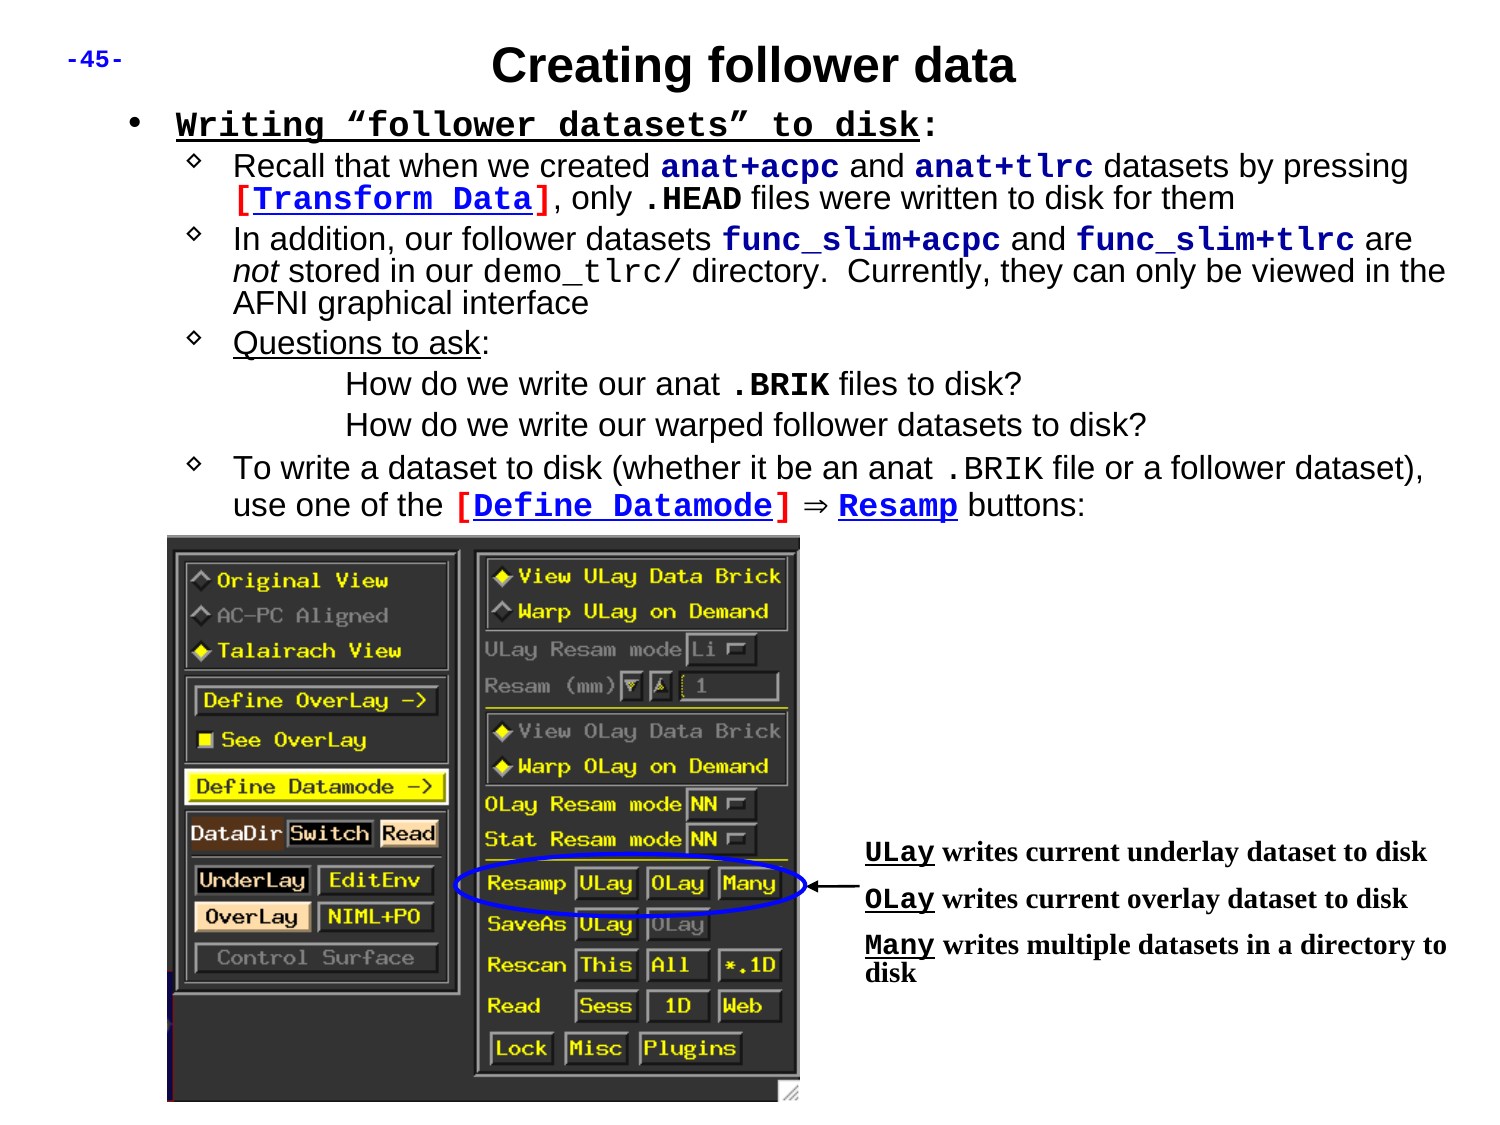

Creating follower data
Writing “follower datasets” to disk:
Recall that when we created anat+acpc and anat+tlrc datasets by pressing [Transform Data], only .HEAD files were written to disk for them
In addition, our follower datasets func_slim+acpc and func_slim+tlrc are not stored in our demo_tlrc/ directory. Currently, they can only be viewed in the AFNI graphical interface
Questions to ask:
How do we write our anat .BRIK files to disk?
How do we write our warped follower datasets to disk?
To write a dataset to disk (whether it be an anat .BRIK file or a follower dataset), use one of the [Define Datamode]  Resamp buttons:
ULay writes current underlay dataset to disk
OLay writes current overlay dataset to disk
Many writes multiple datasets in a directory to disk